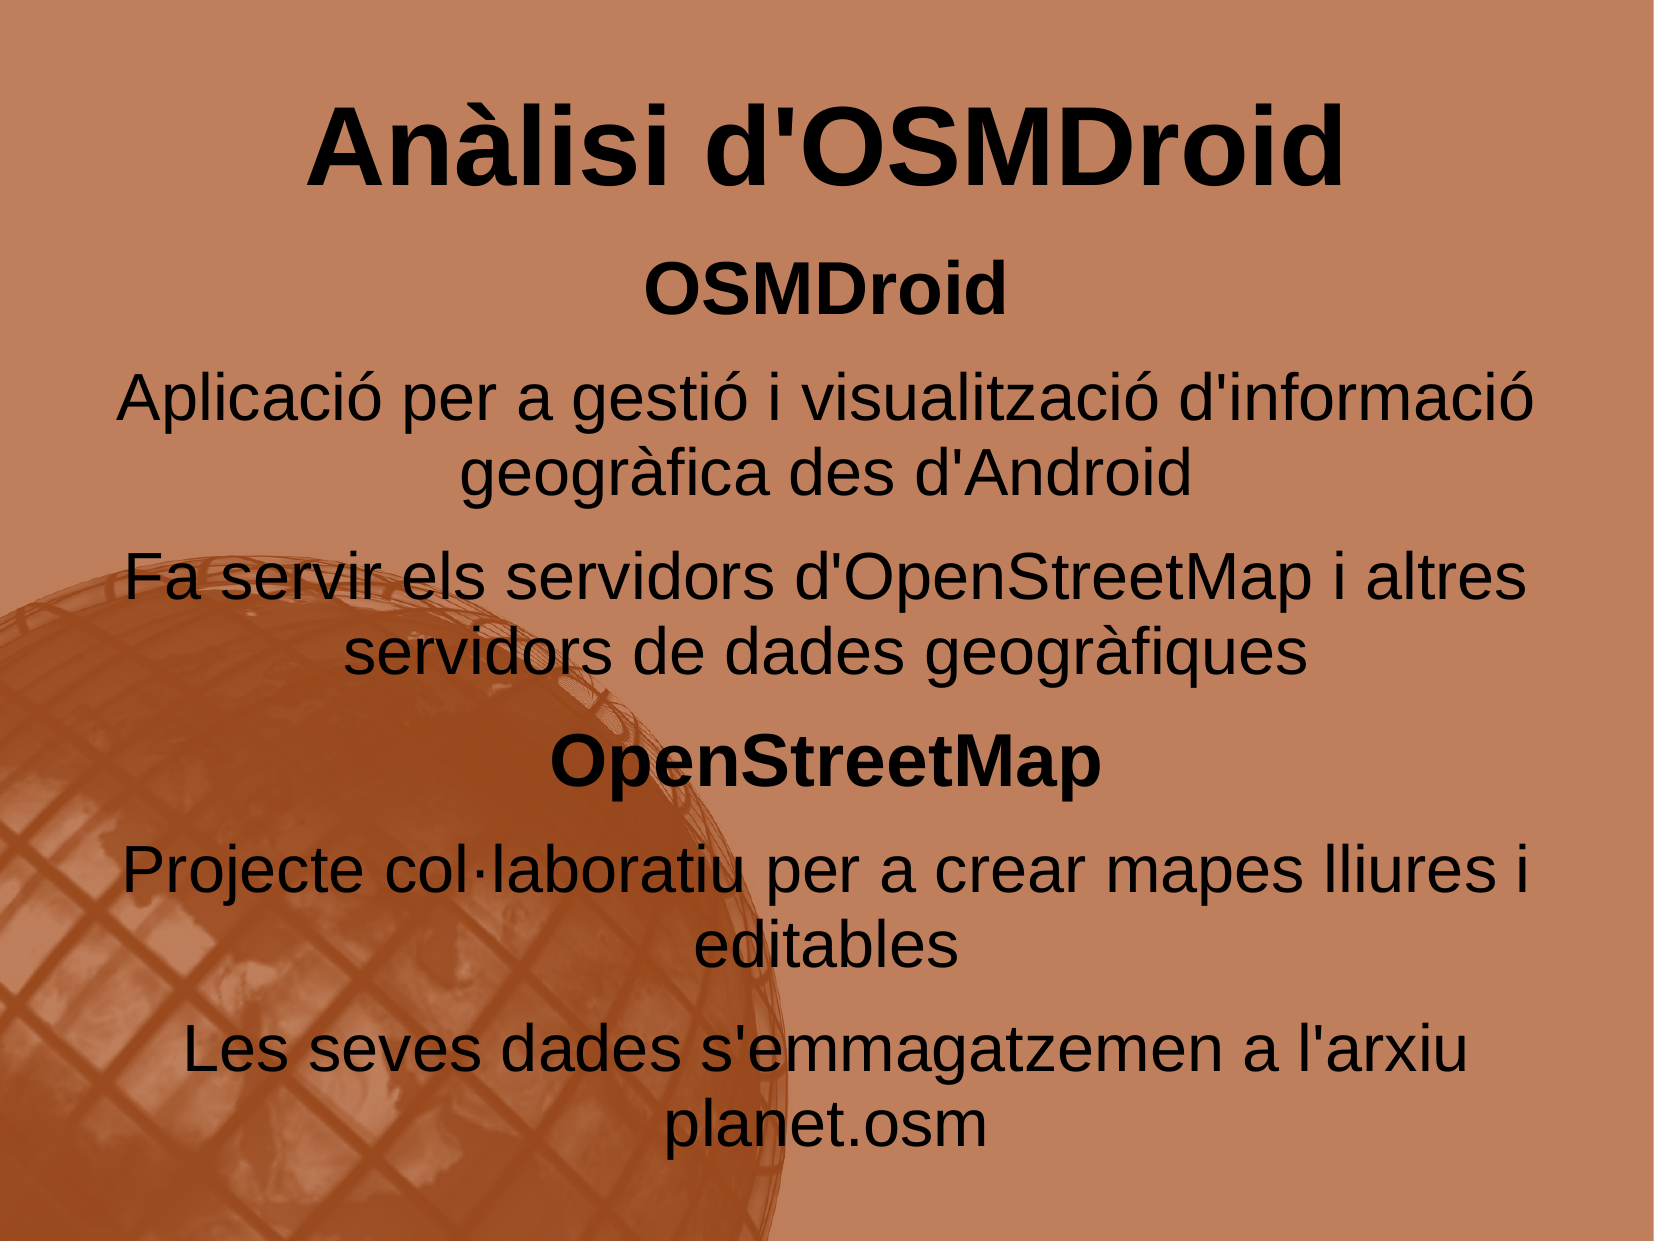

Anàlisi d'OSMDroid
# OSMDroid
Aplicació per a gestió i visualització d'informació geogràfica des d'Android
Fa servir els servidors d'OpenStreetMap i altres servidors de dades geogràfiques
OpenStreetMap
Projecte col·laboratiu per a crear mapes lliures i editables
Les seves dades s'emmagatzemen a l'arxiu planet.osm